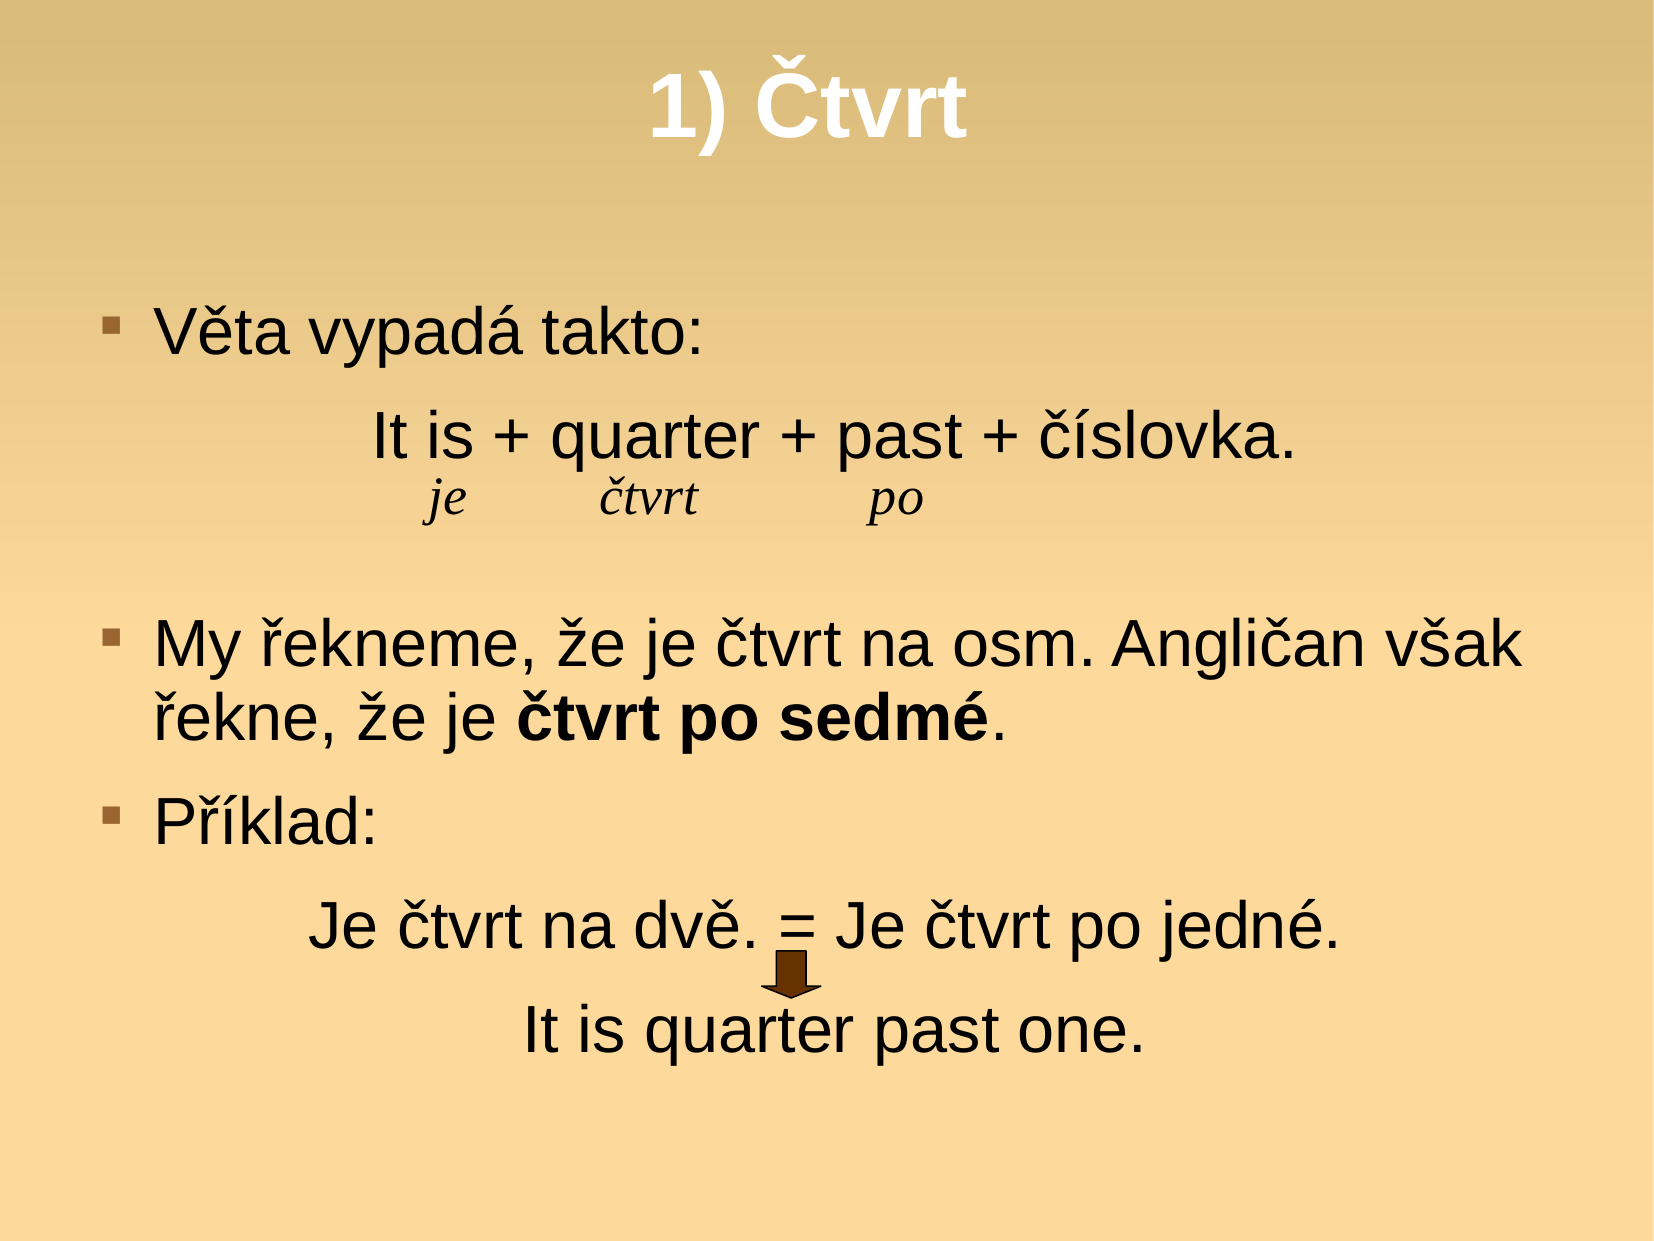

# 1) Čtvrt
Věta vypadá takto:
It is + quarter + past + číslovka.
My řekneme, že je čtvrt na osm. Angličan však řekne, že je čtvrt po sedmé.
Příklad:
Je čtvrt na dvě. = Je čtvrt po jedné.
It is quarter past one.
je
čtvrt
po